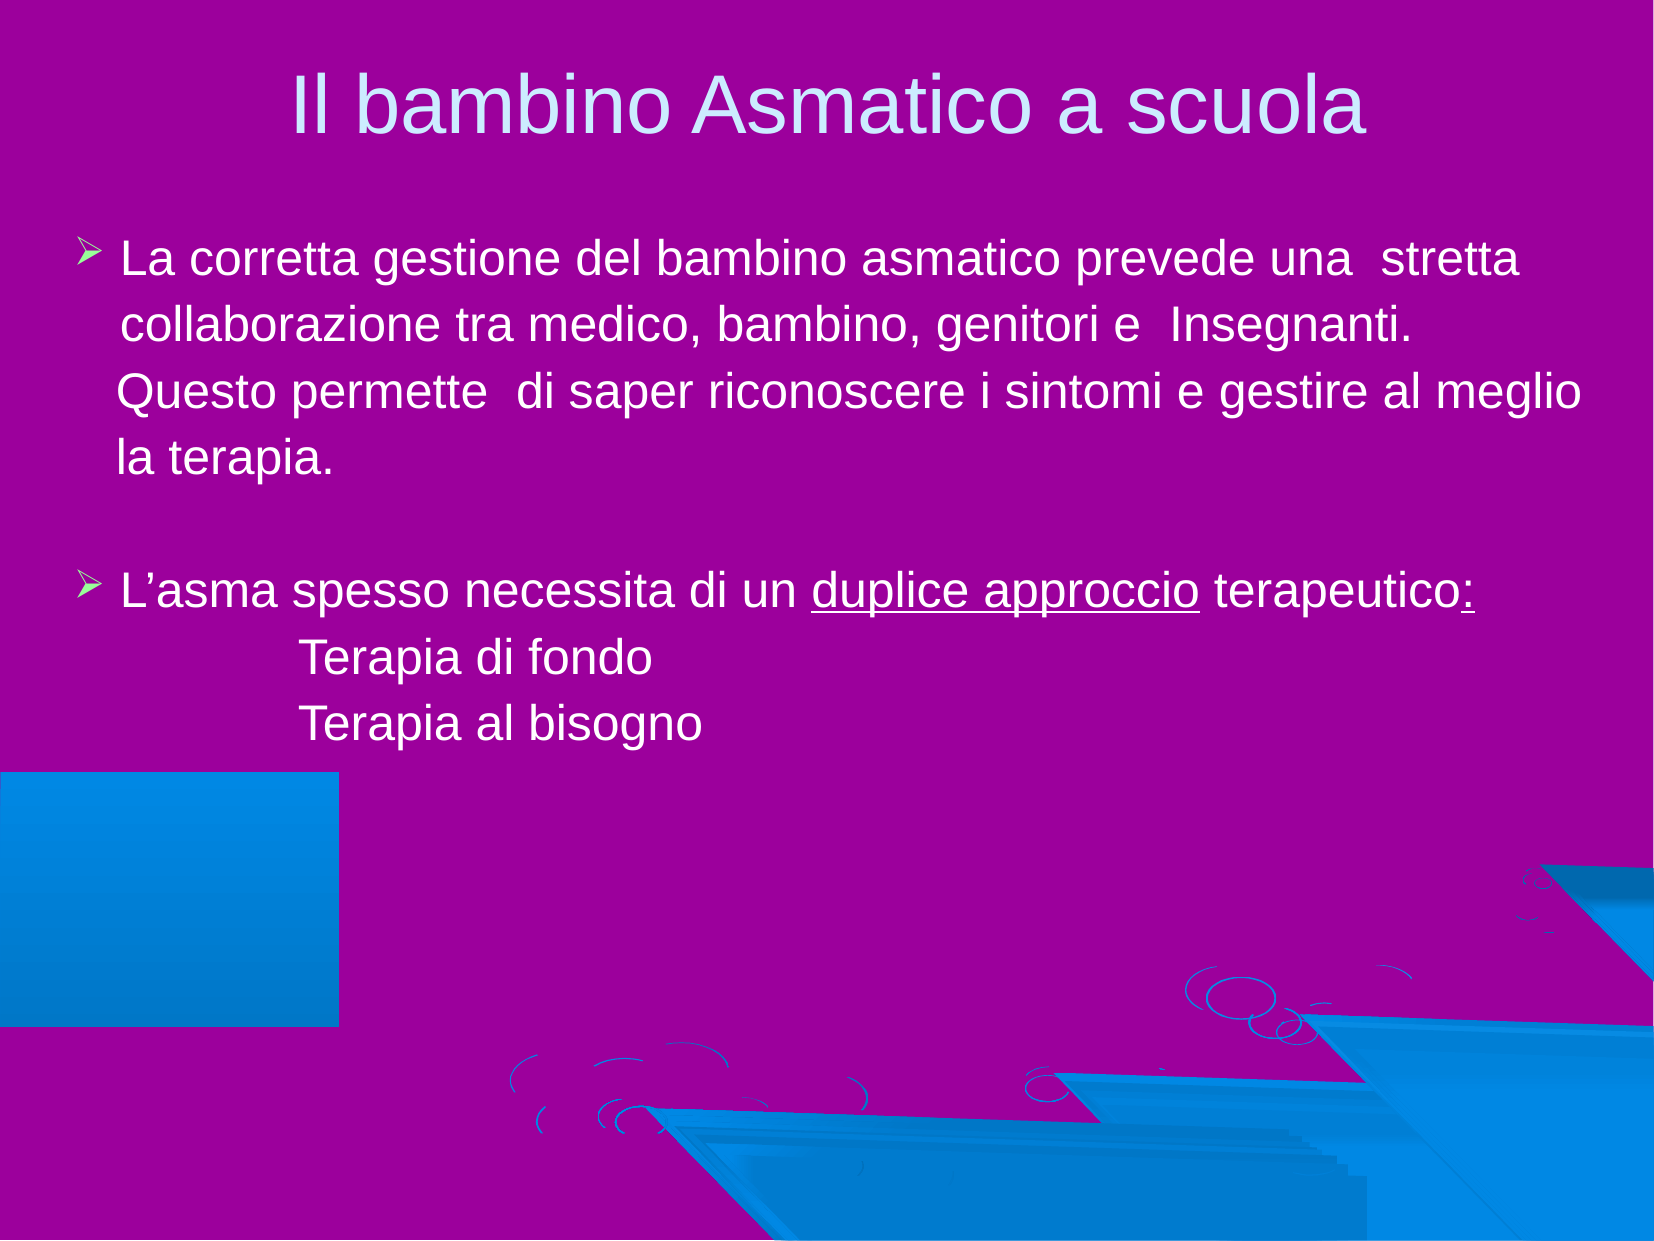

# Il bambino Asmatico a scuola
 La corretta gestione del bambino asmatico prevede una stretta
 collaborazione tra medico, bambino, genitori e Insegnanti.
 Questo permette di saper riconoscere i sintomi e gestire al meglio
 la terapia.
 L’asma spesso necessita di un duplice approccio terapeutico:
 Terapia di fondo
 Terapia al bisogno